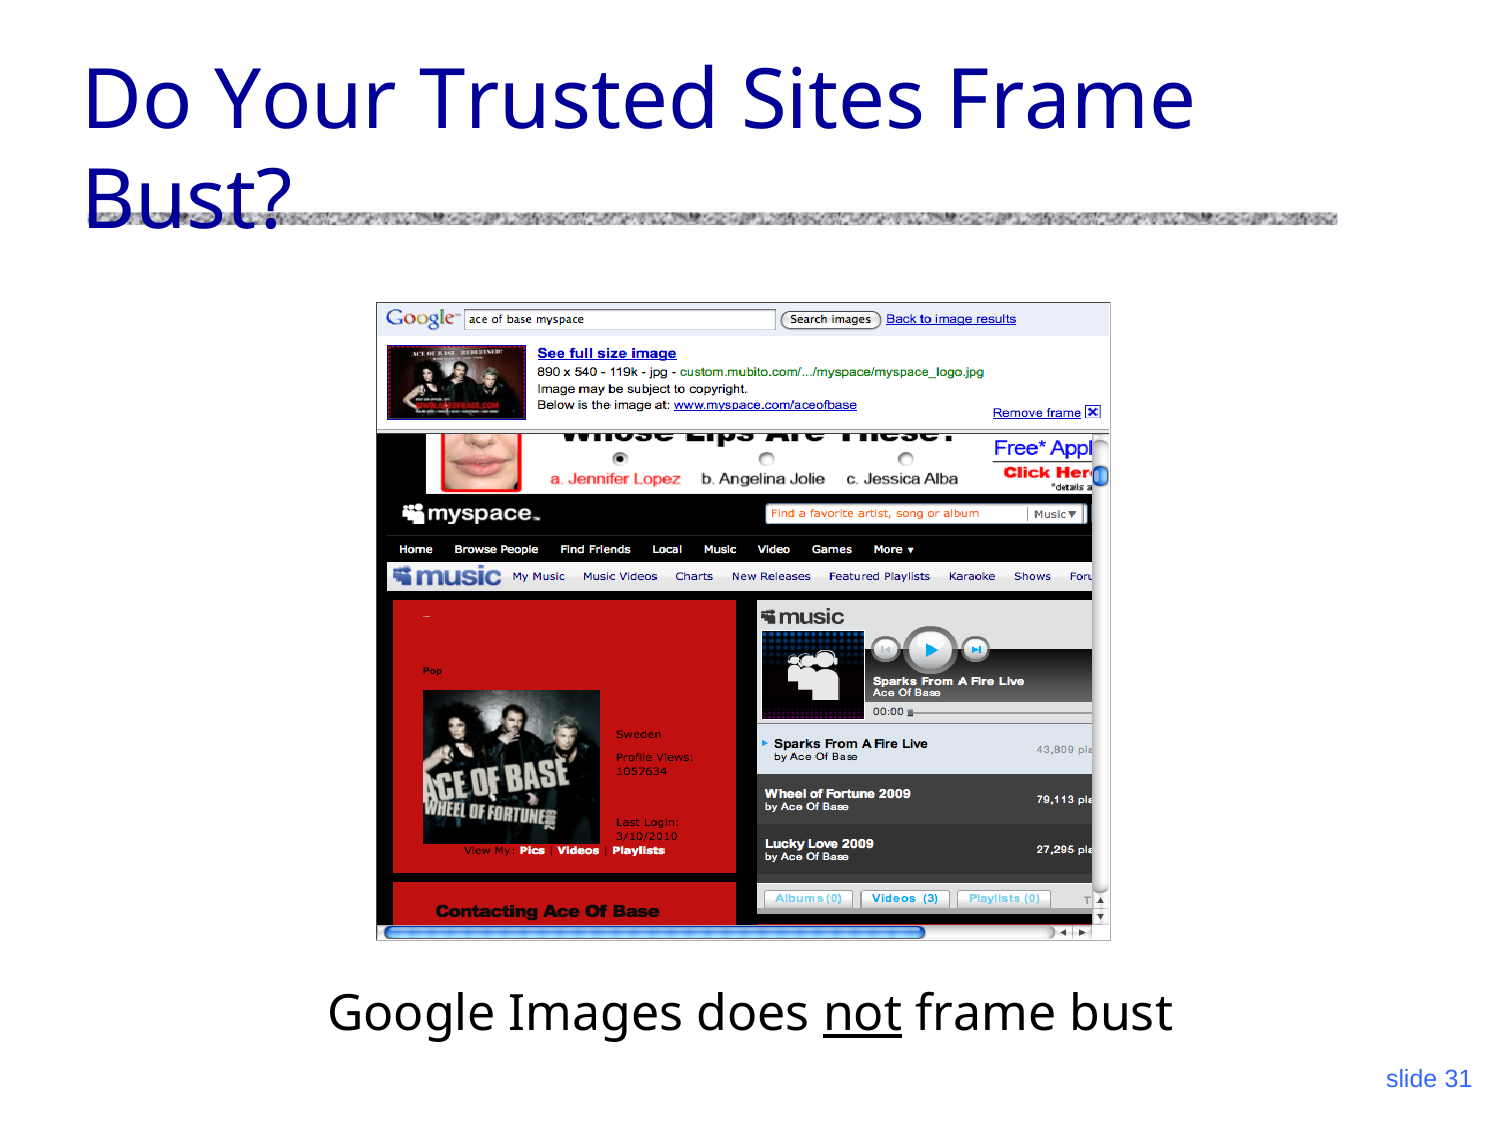

Do Your Trusted Sites Frame Bust?
Google Images does not frame bust
slide